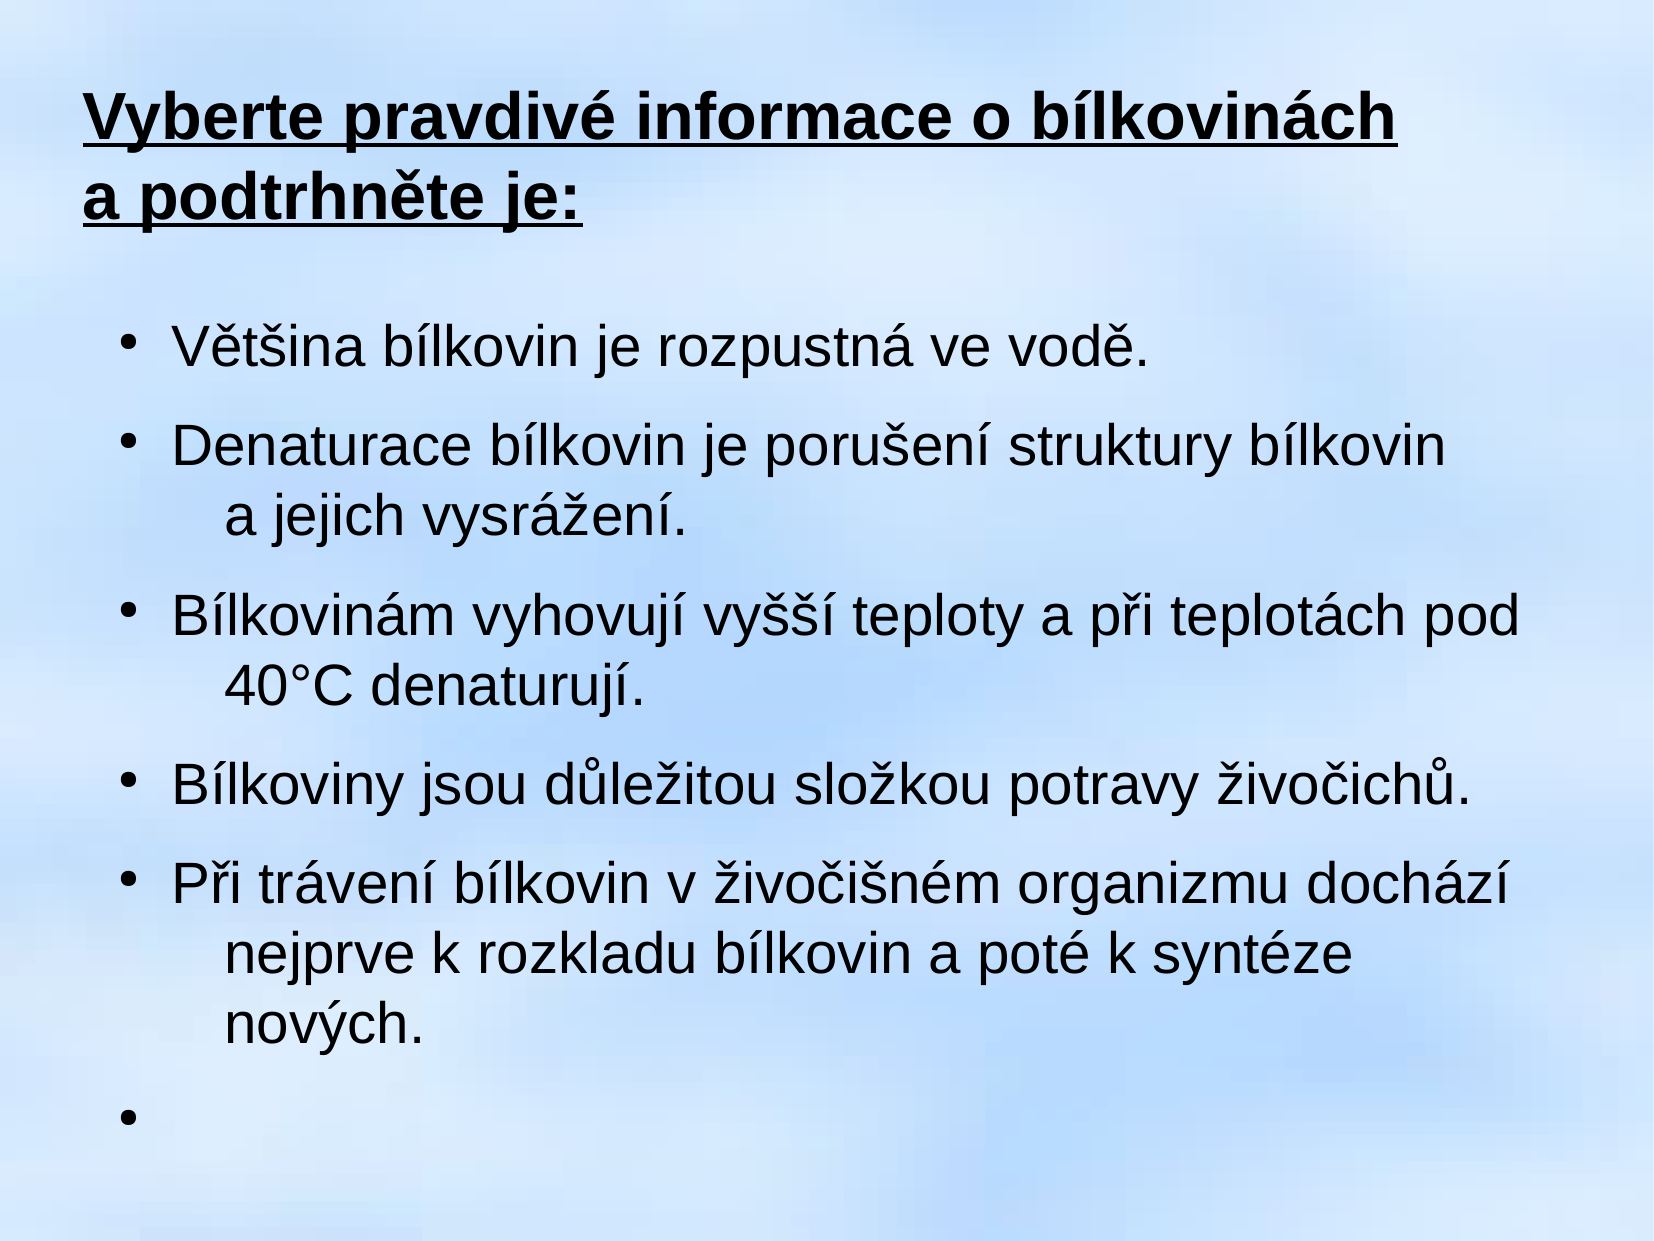

# Vyberte pravdivé informace o bílkovinách a podtrhněte je:
Většina bílkovin je rozpustná ve vodě.
Denaturace bílkovin je porušení struktury bílkovin a jejich vysrážení.
Bílkovinám vyhovují vyšší teploty a při teplotách pod 40°C denaturují.
Bílkoviny jsou důležitou složkou potravy živočichů.
Při trávení bílkovin v živočišném organizmu dochází nejprve k rozkladu bílkovin a poté k syntéze nových.